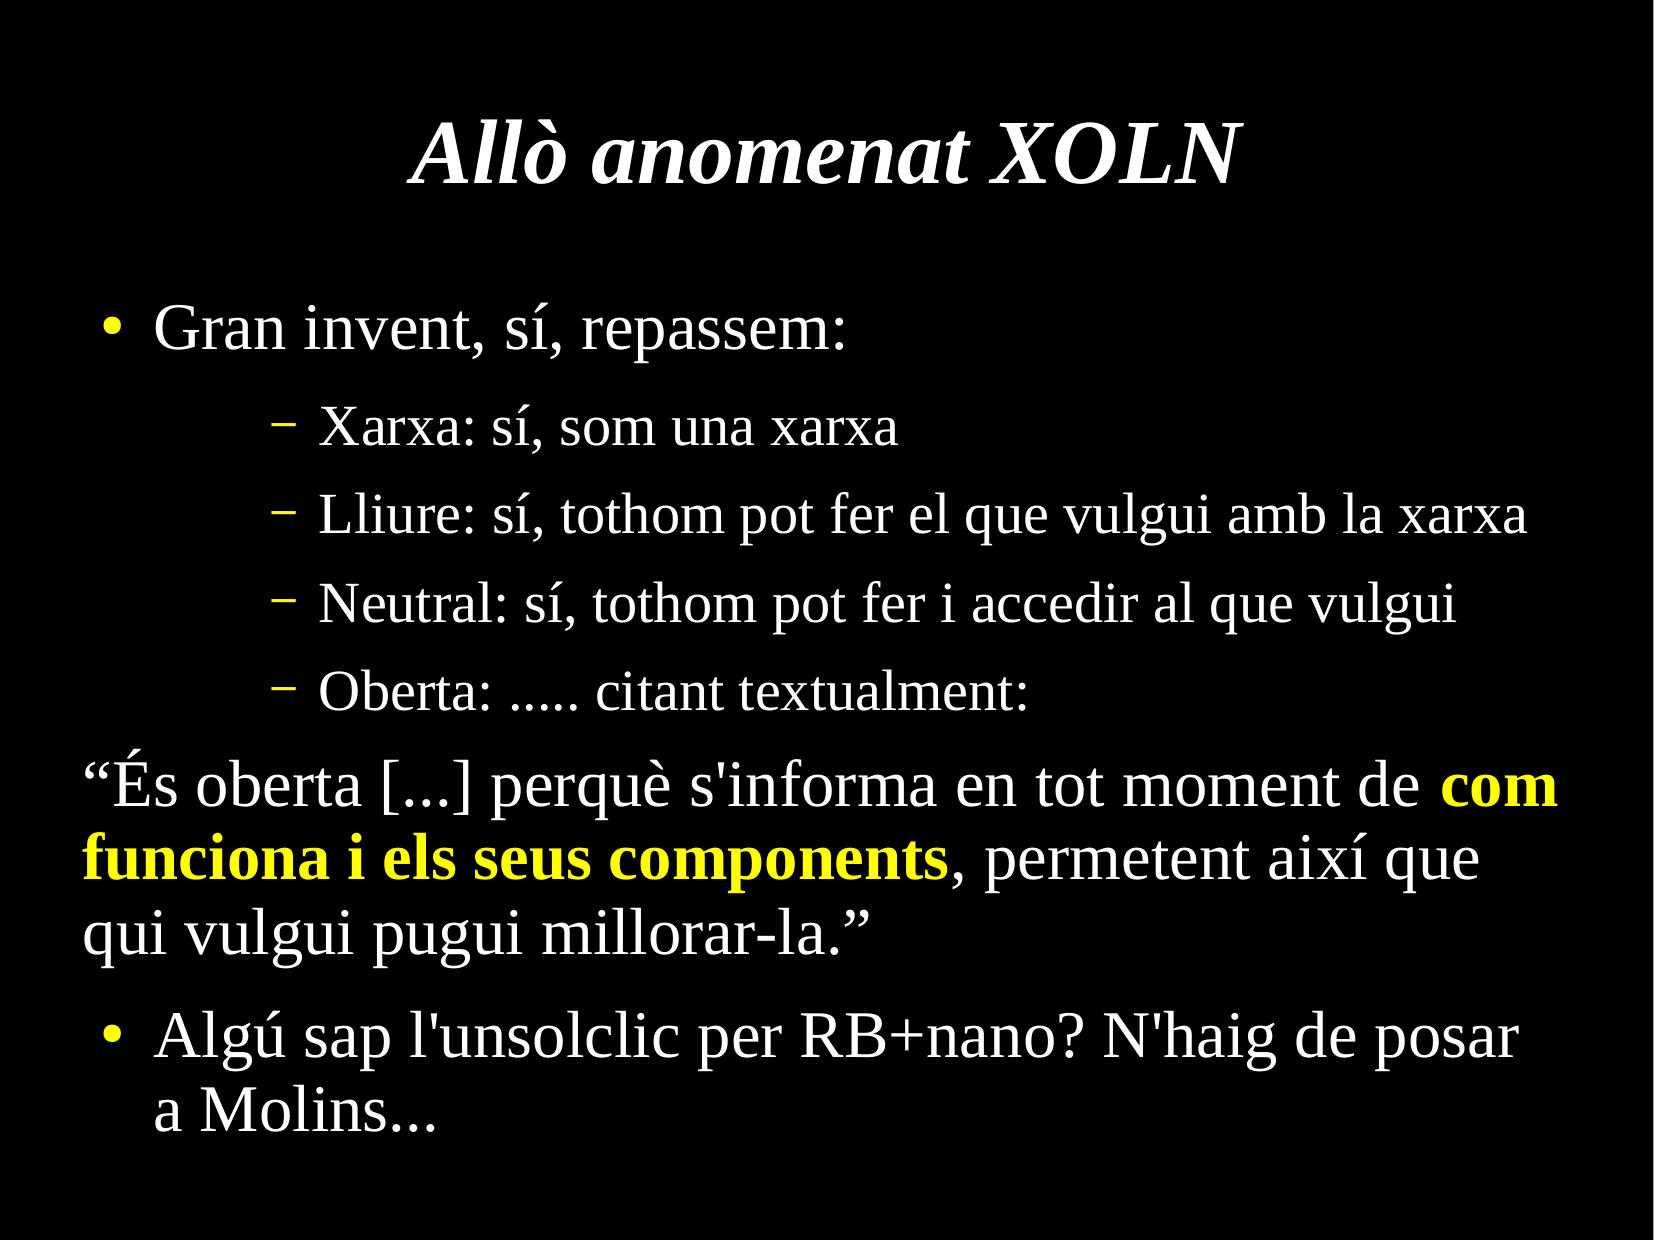

# Allò anomenat XOLN
Gran invent, sí, repassem:
Xarxa: sí, som una xarxa
Lliure: sí, tothom pot fer el que vulgui amb la xarxa
Neutral: sí, tothom pot fer i accedir al que vulgui
Oberta: ..... citant textualment:
“És oberta [...] perquè s'informa en tot moment de com funciona i els seus components, permetent així que qui vulgui pugui millorar-la.”
Algú sap l'unsolclic per RB+nano? N'haig de posar a Molins...